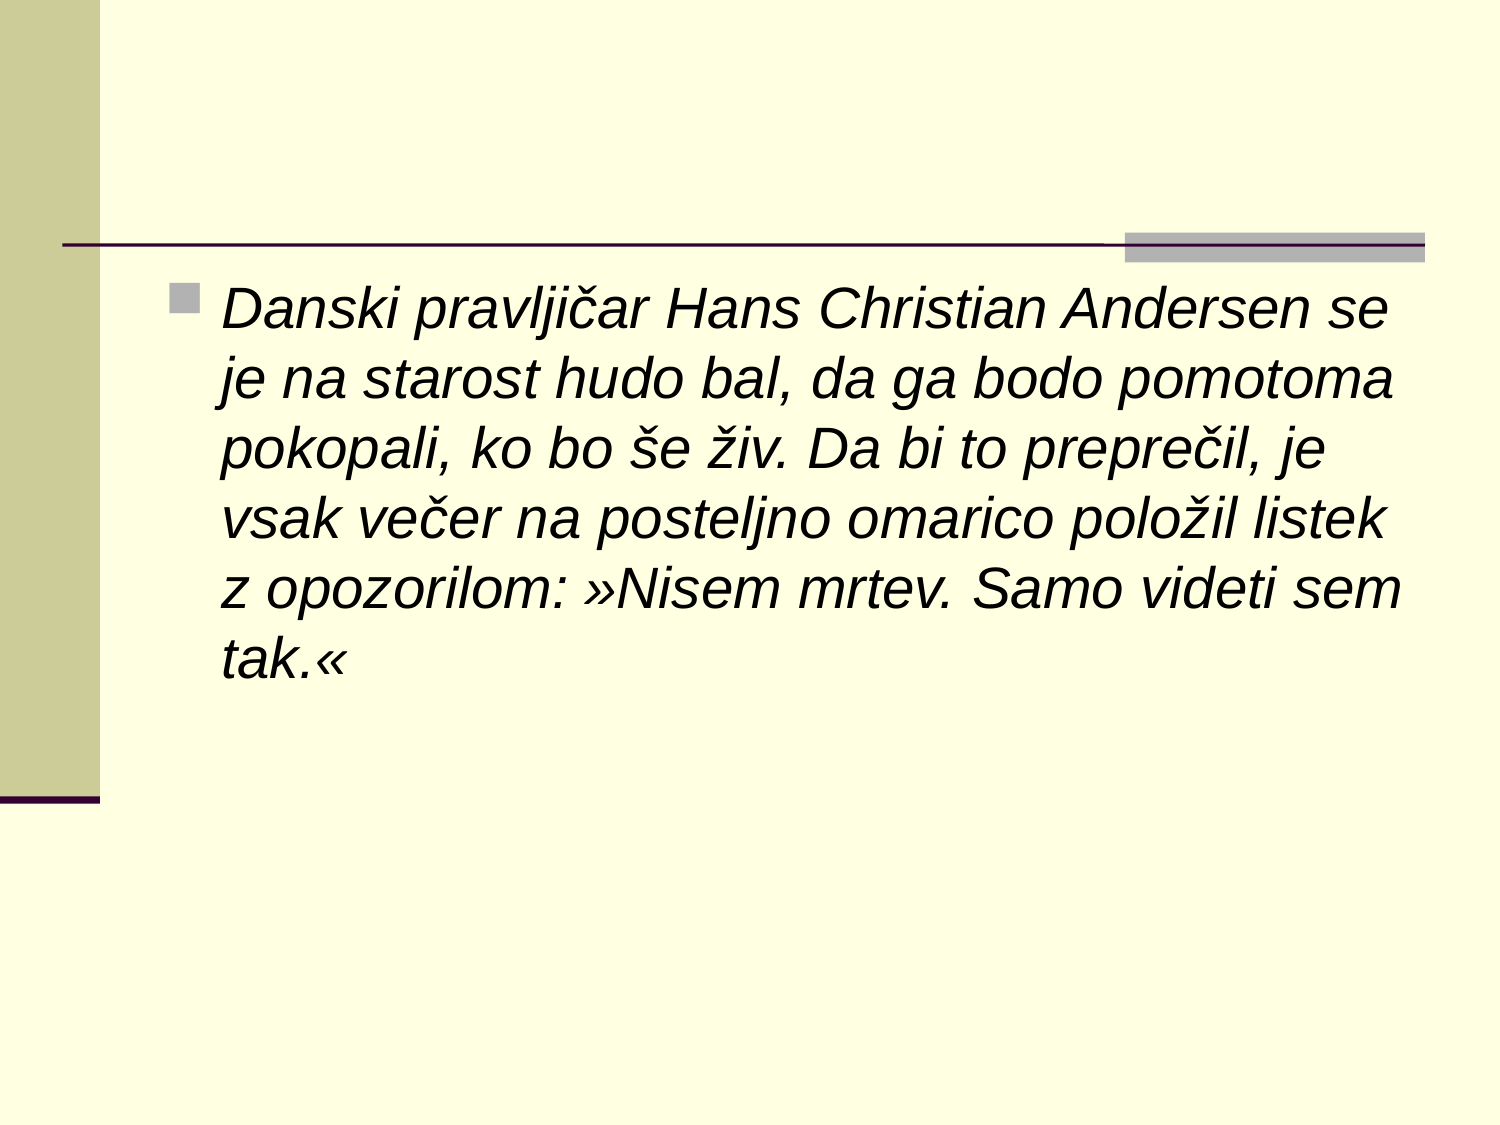

#
Danski pravljičar Hans Christian Andersen se je na starost hudo bal, da ga bodo pomotoma pokopali, ko bo še živ. Da bi to preprečil, je vsak večer na posteljno omarico položil listek z opozorilom: »Nisem mrtev. Samo videti sem tak.«